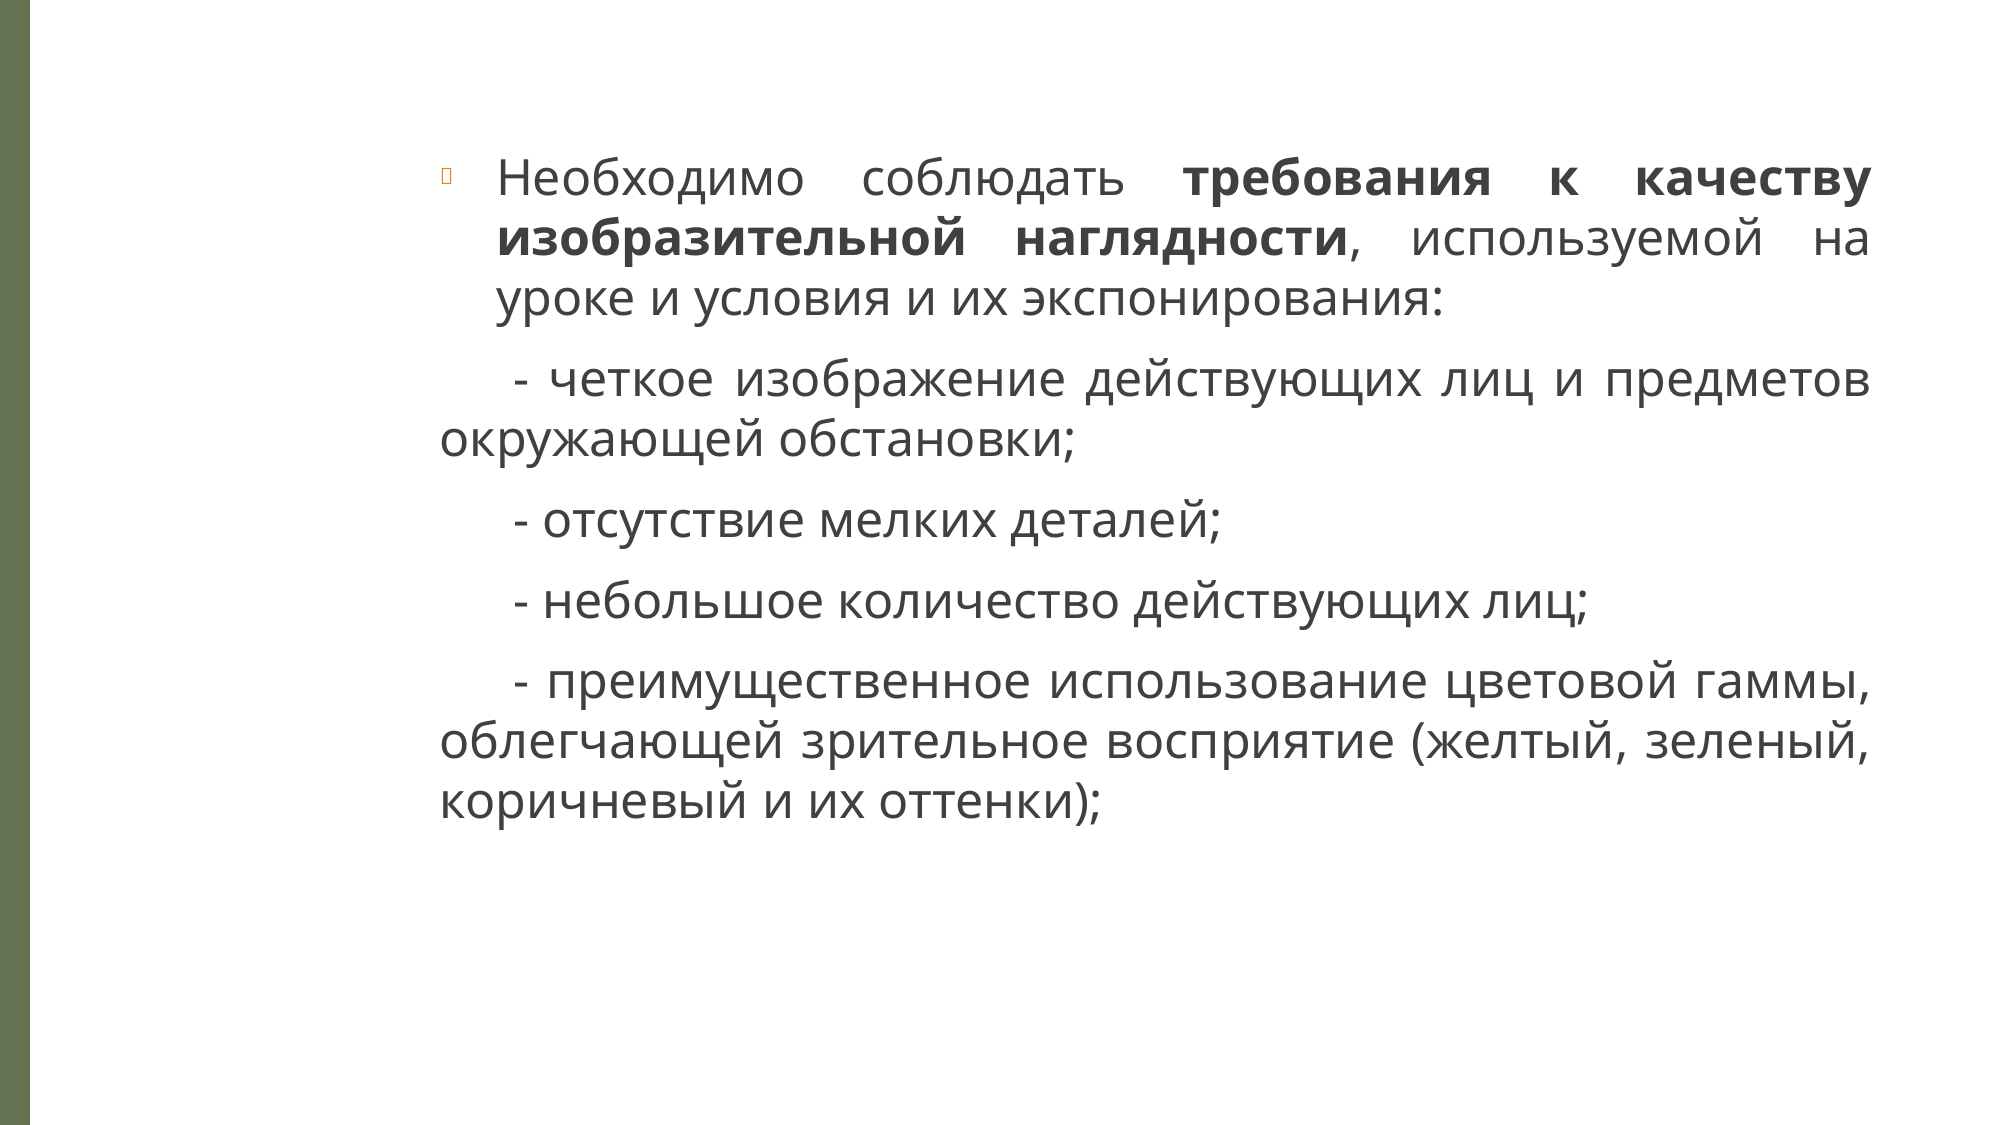

# Необходимо соблюдать требования к качеству изобразительной наглядности, используемой на уроке и условия и их экспонирования:
	- четкое изображение действующих лиц и предметов окружающей обстановки;
	- отсутствие мелких деталей;
	- небольшое количество действующих лиц;
	- преимущественное использование цветовой гаммы, облегчающей зрительное восприятие (желтый, зеленый, коричневый и их оттенки);